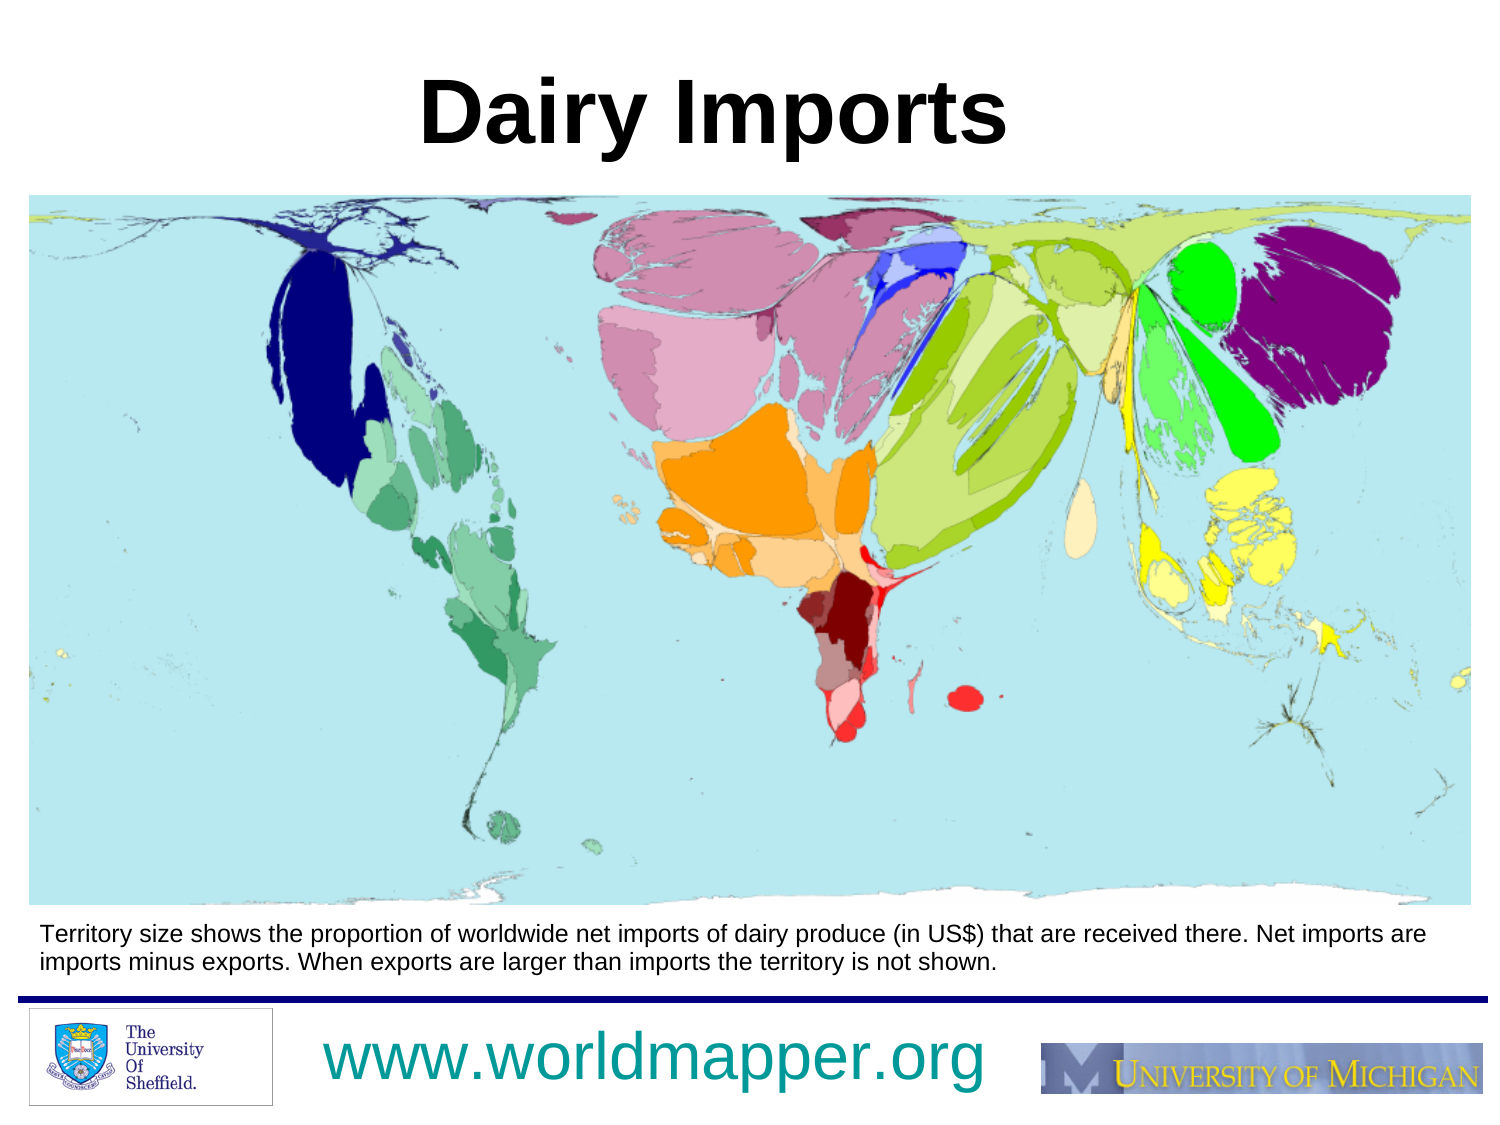

# Dairy Imports
Territory size shows the proportion of worldwide net imports of dairy produce (in US$) that are received there. Net imports are
imports minus exports. When exports are larger than imports the territory is not shown.